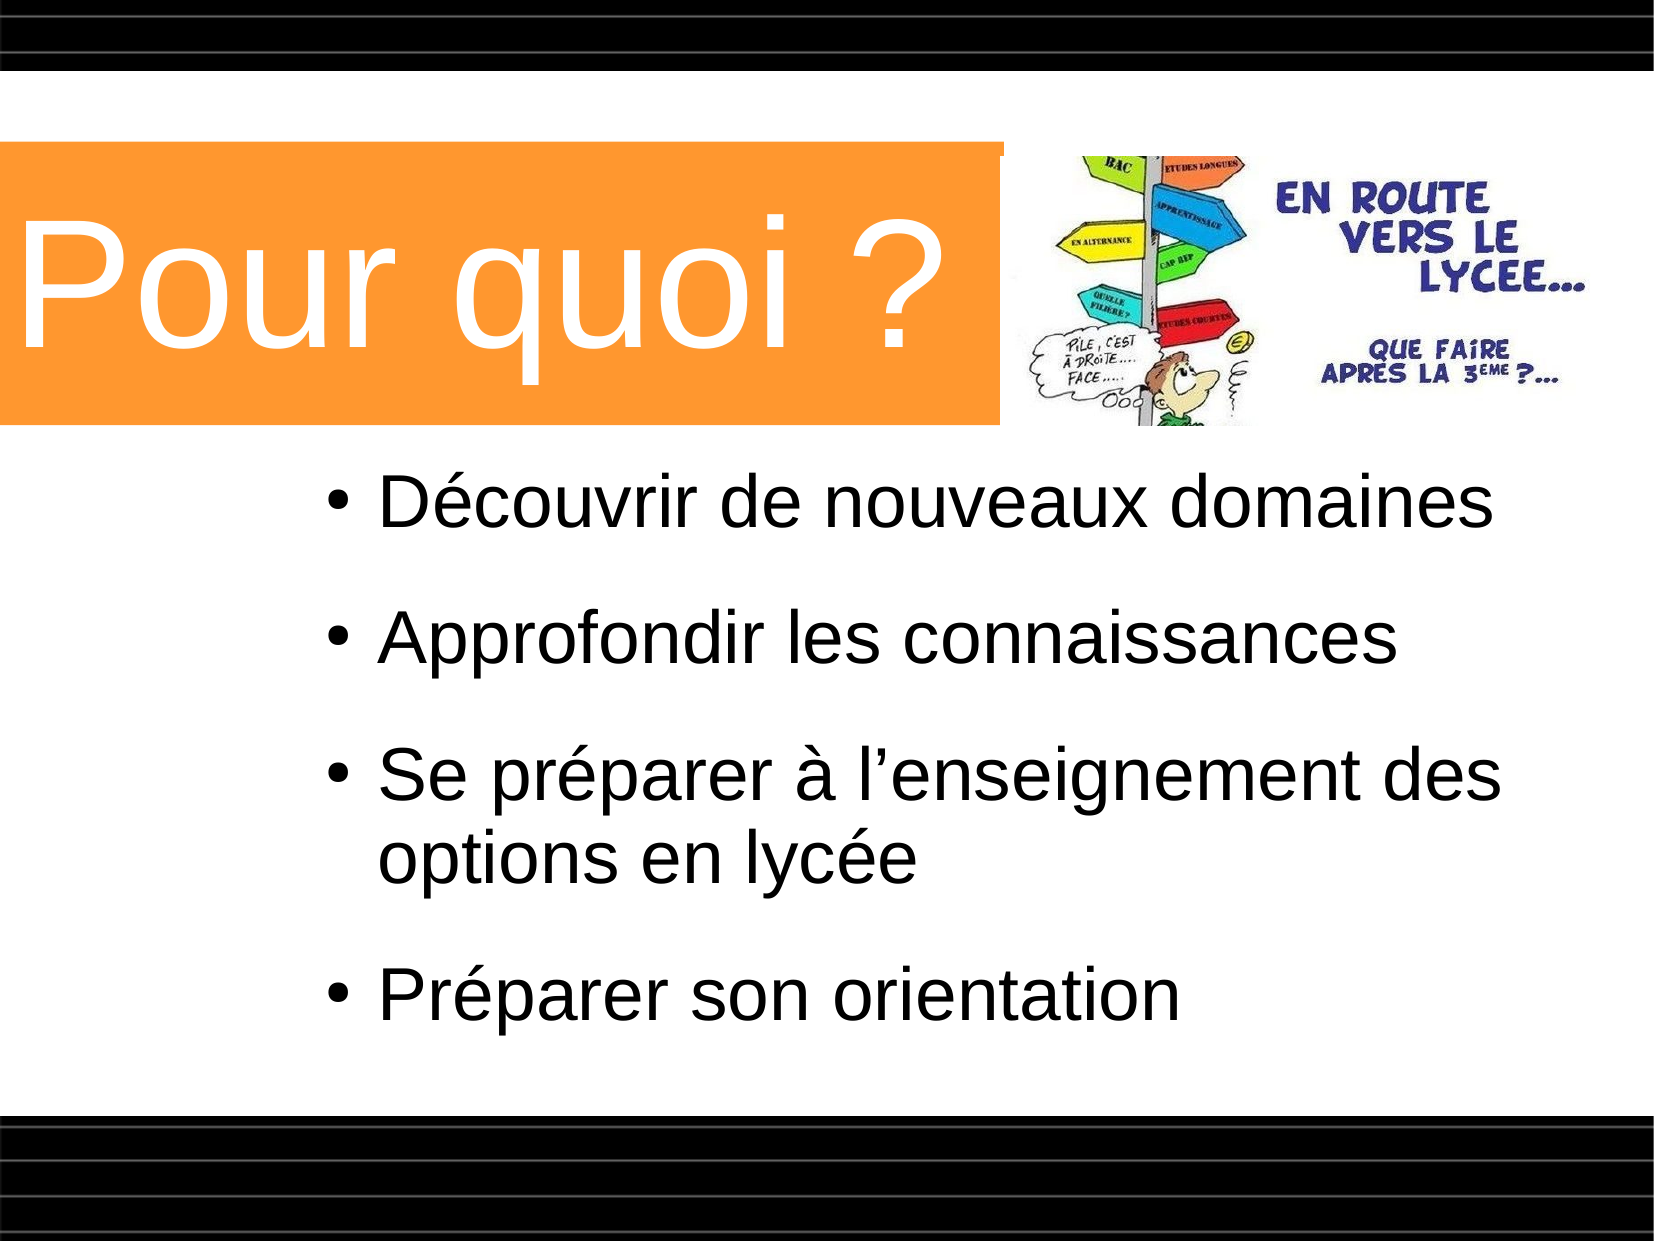

# Pour quoi ?
Découvrir de nouveaux domaines
Approfondir les connaissances
Se préparer à l’enseignement des options en lycée
Préparer son orientation